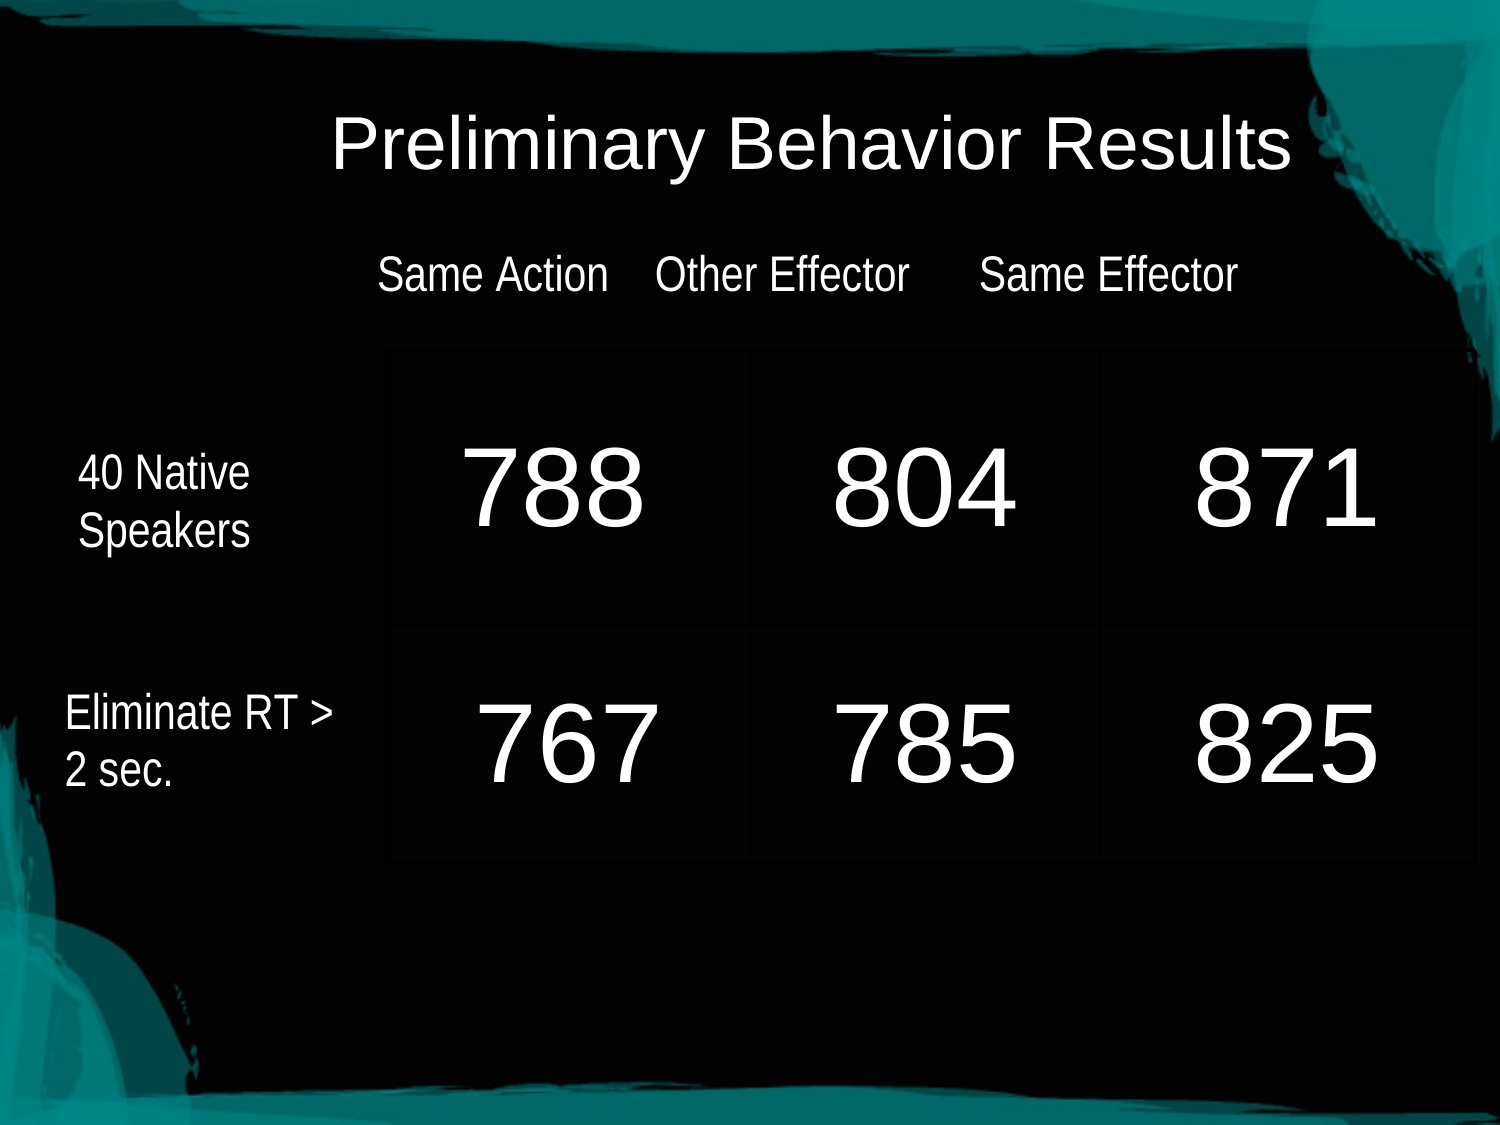

# Preliminary Behavior Results
Same Action Other Effector Same Effector
788
804
871
767
785
825
40 Native Speakers
Eliminate RT > 2 sec.